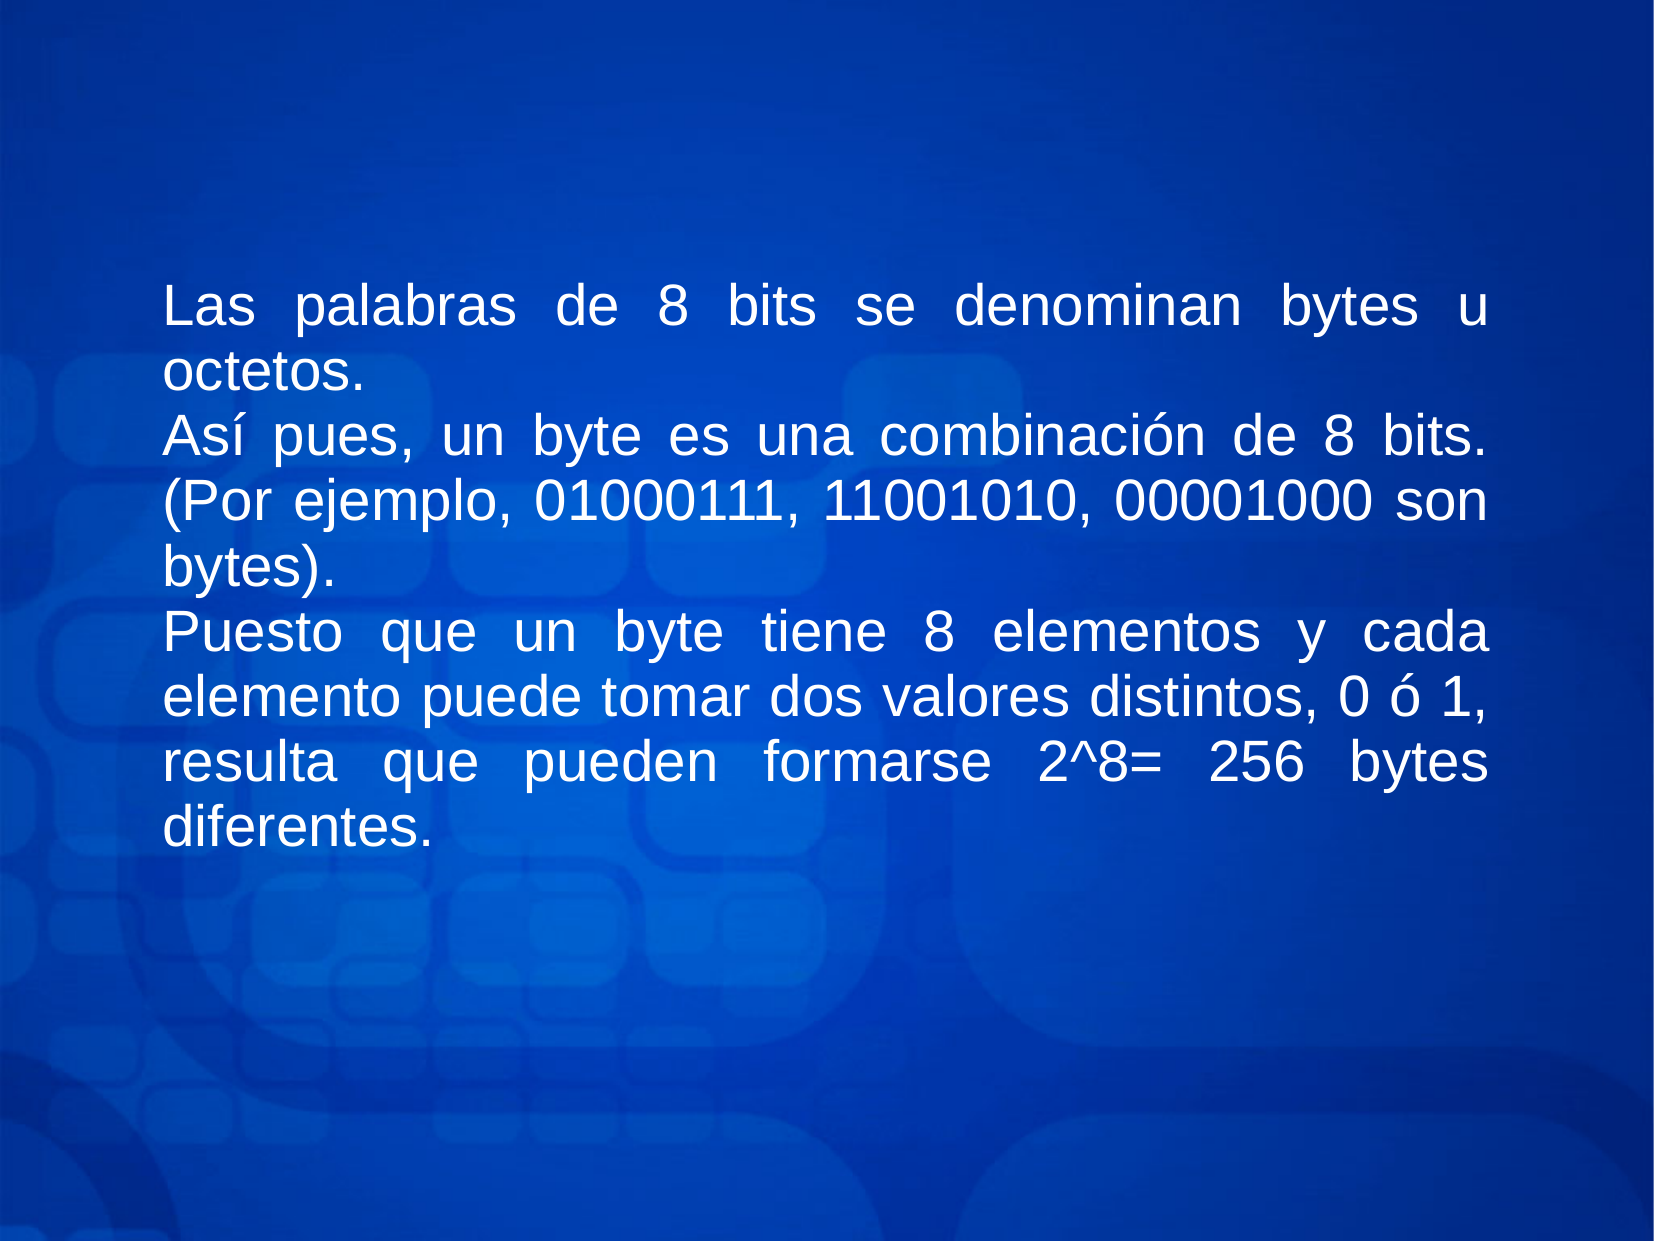

Las palabras de 8 bits se denominan bytes u octetos.
Así pues, un byte es una combinación de 8 bits. (Por ejemplo, 01000111, 11001010, 00001000 son bytes).
Puesto que un byte tiene 8 elementos y cada elemento puede tomar dos valores distintos, 0 ó 1, resulta que pueden formarse 2^8= 256 bytes diferentes.